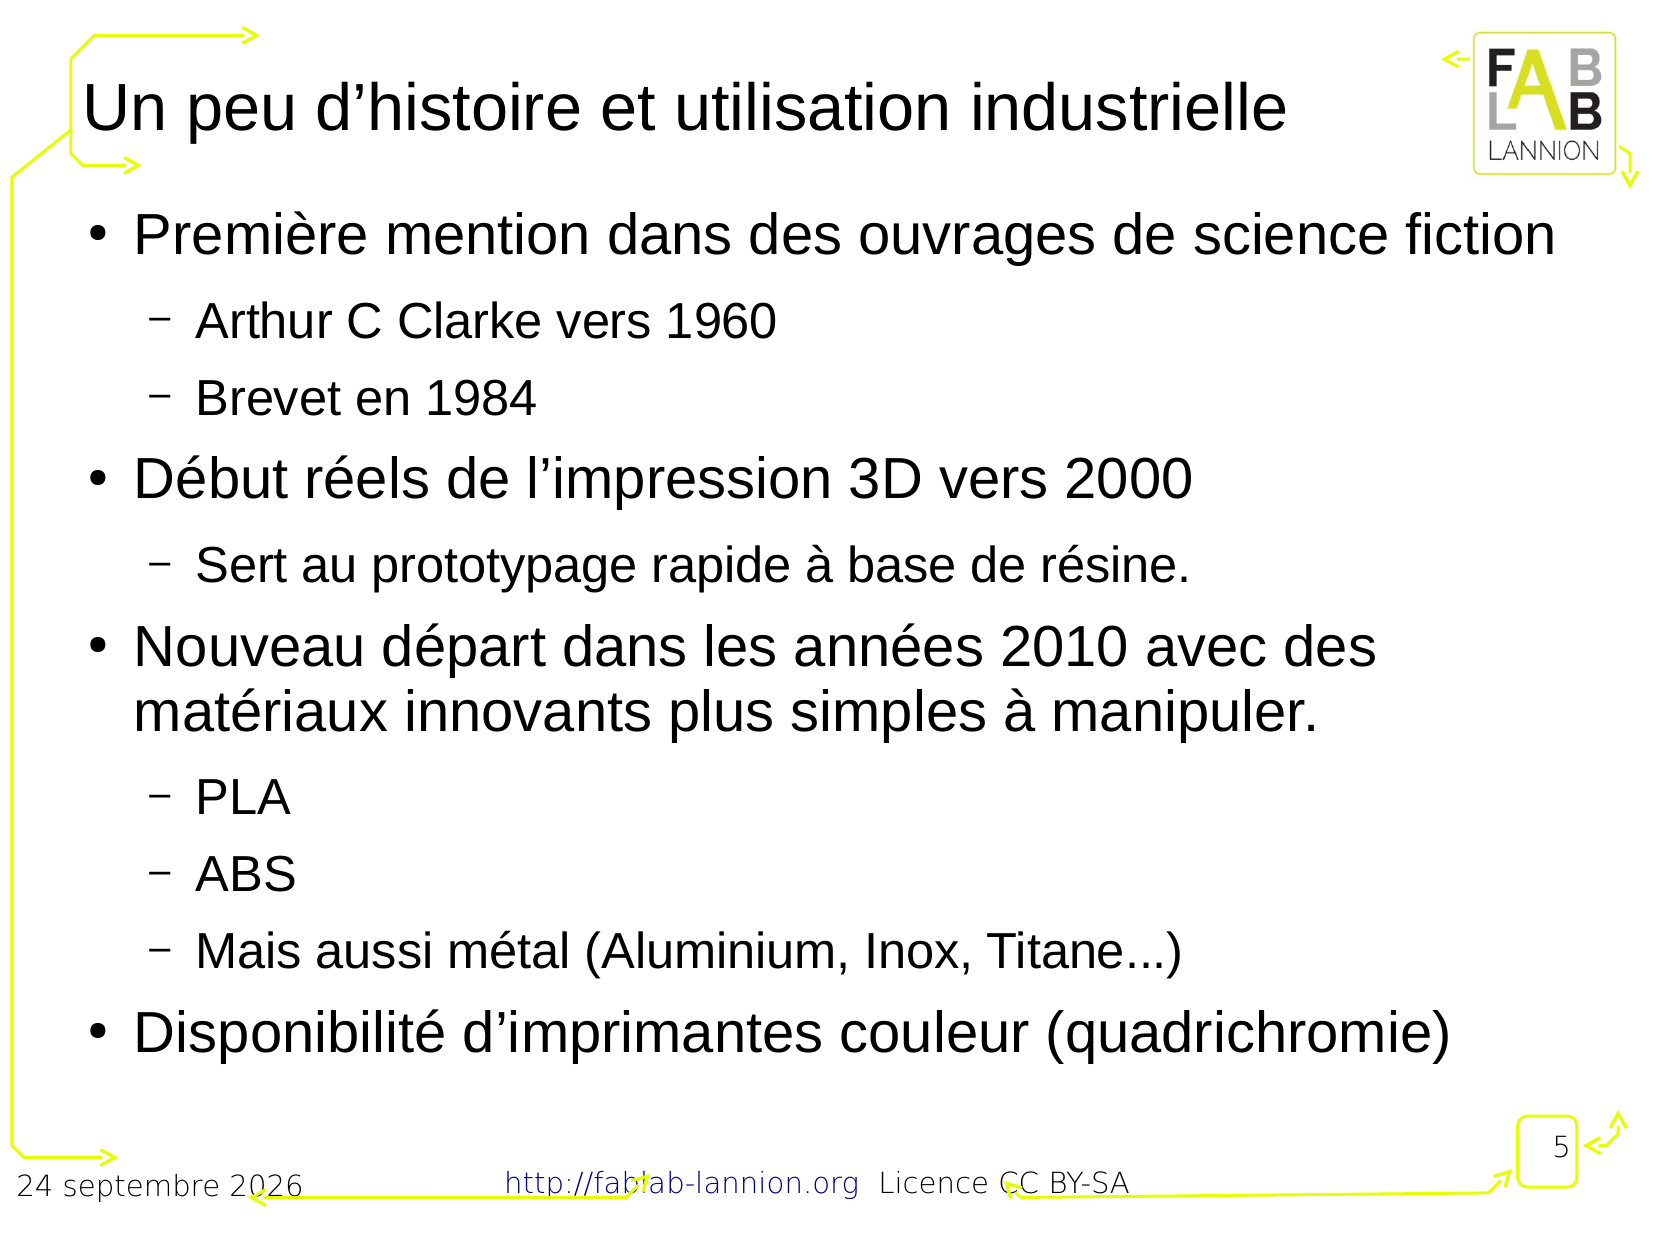

# Un peu d’histoire et utilisation industrielle
Première mention dans des ouvrages de science fiction
Arthur C Clarke vers 1960
Brevet en 1984
Début réels de l’impression 3D vers 2000
Sert au prototypage rapide à base de résine.
Nouveau départ dans les années 2010 avec des matériaux innovants plus simples à manipuler.
PLA
ABS
Mais aussi métal (Aluminium, Inox, Titane...)
Disponibilité d’imprimantes couleur (quadrichromie)
5